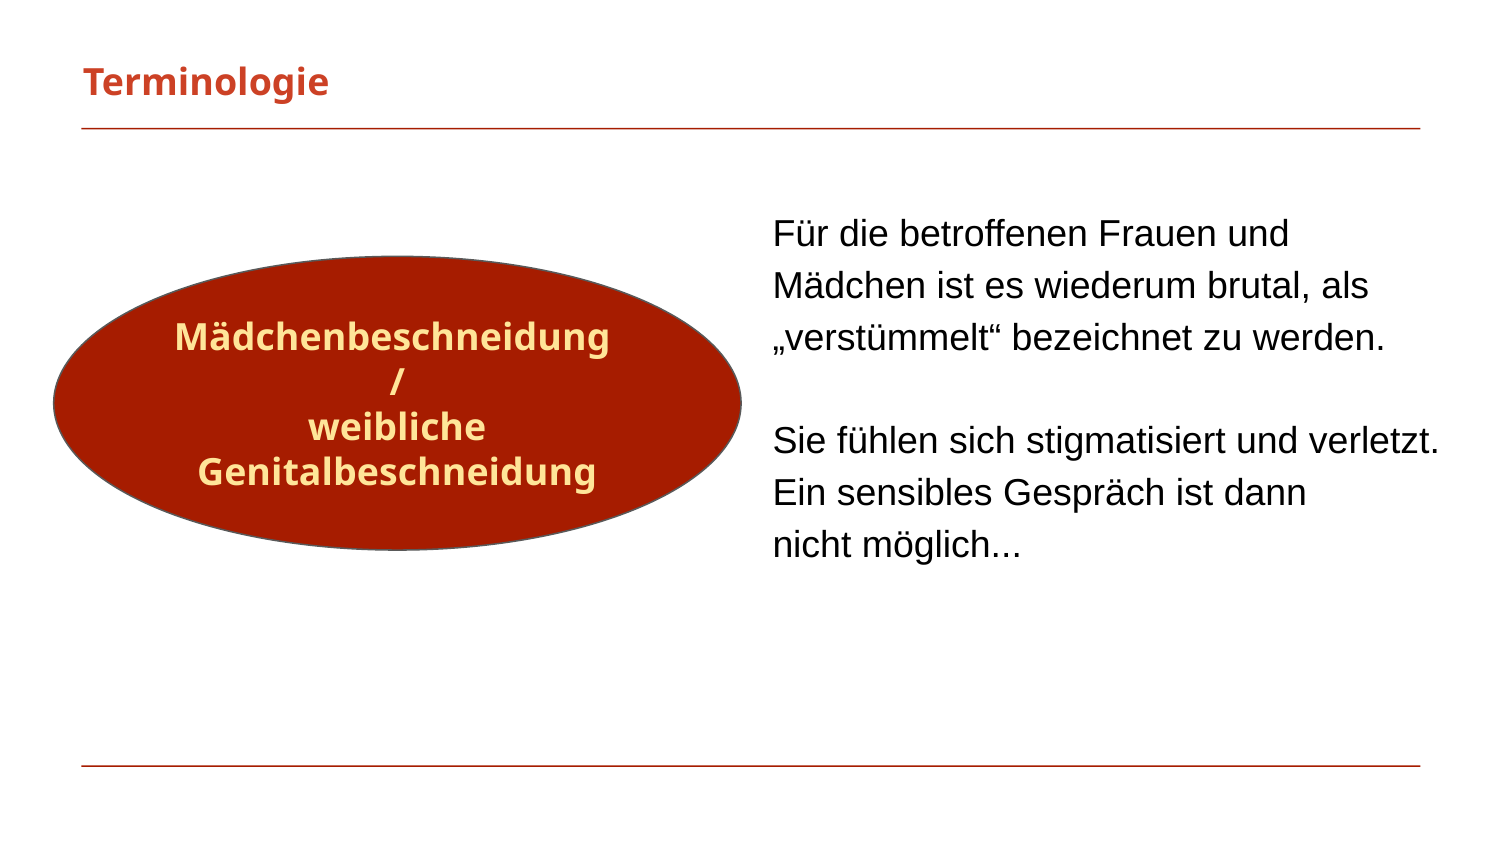

Terminologie
Für die betroffenen Frauen und Mädchen ist es wiederum brutal, als „verstümmelt“ bezeichnet zu werden.
Sie fühlen sich stigmatisiert und verletzt. Ein sensibles Gespräch ist dann
nicht möglich...
Mädchenbeschneidung
/
weibliche Genitalbeschneidung